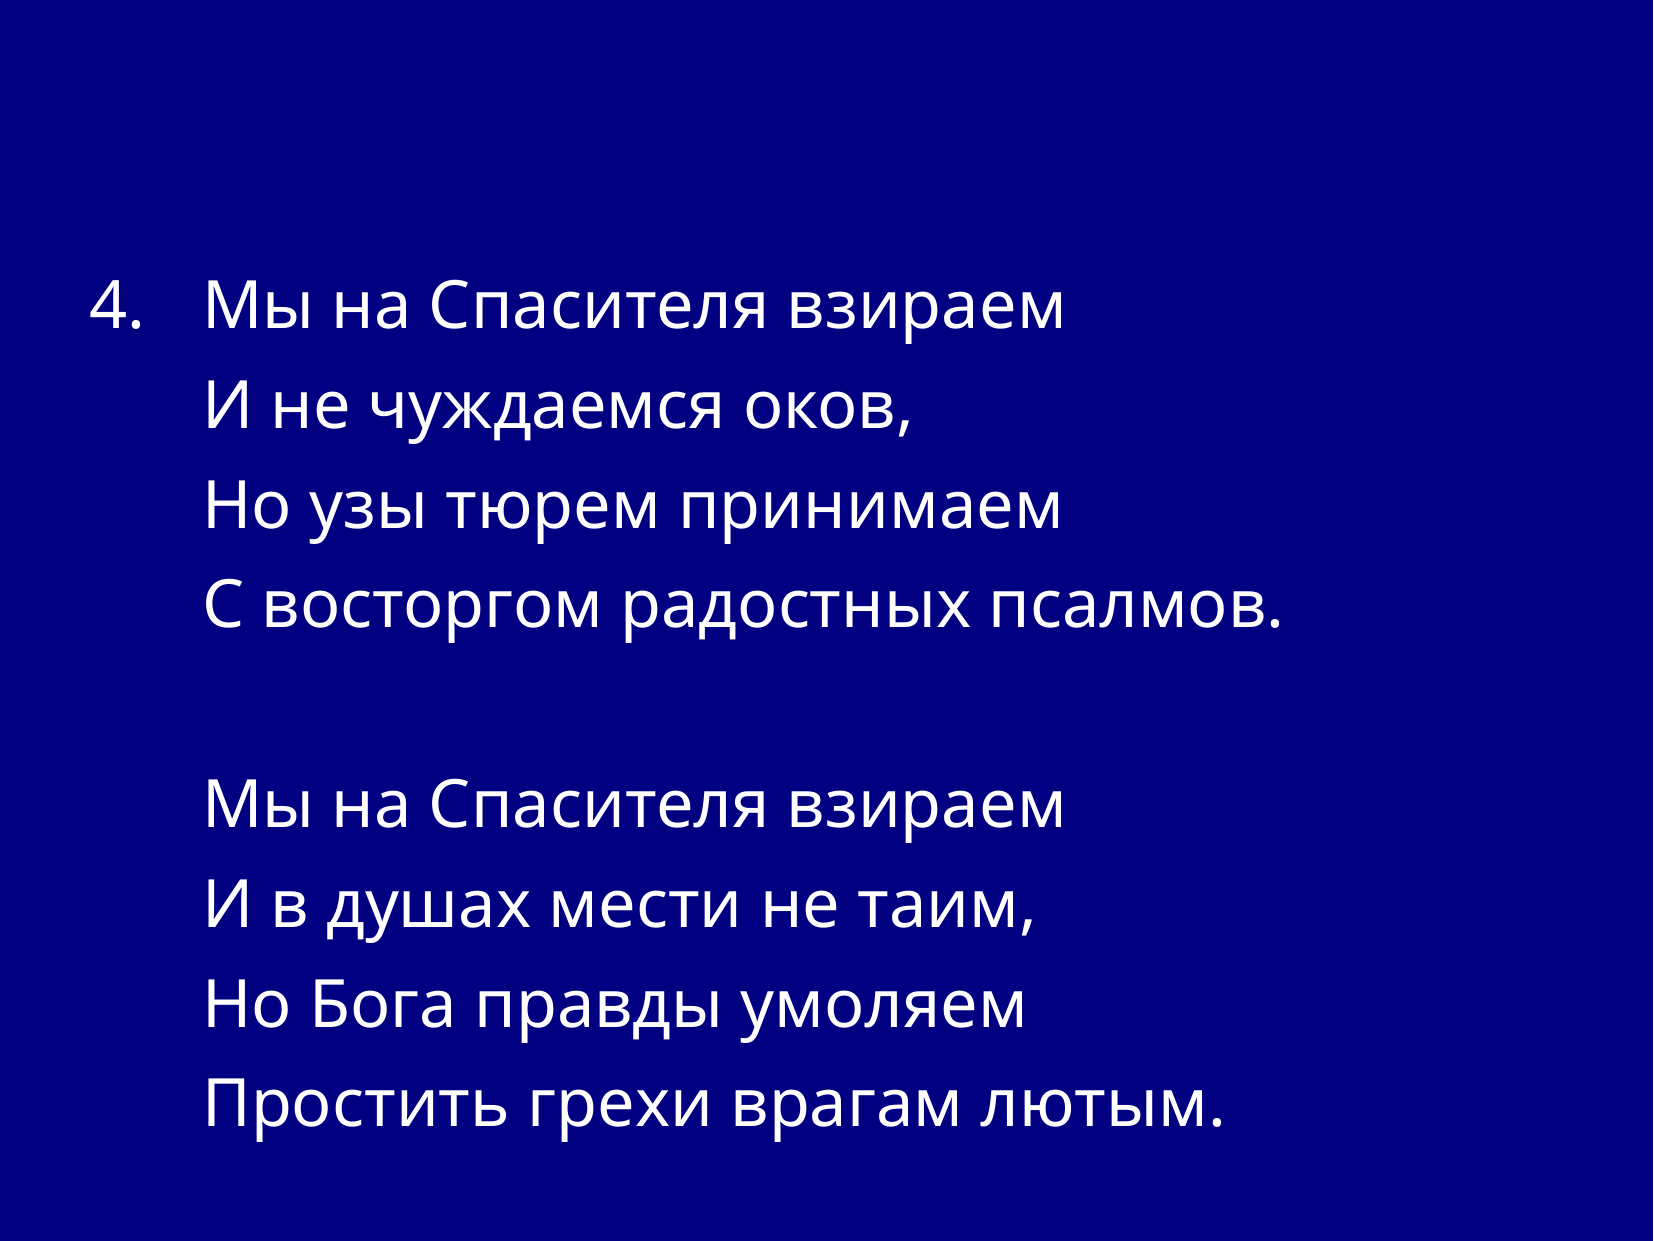

4.	Мы на Спасителя взираем
	И не чуждаемся оков,
	Но узы тюрем принимаем
	С восторгом радостных псалмов.
	Мы на Спасителя взираем
	И в душах мести не таим,
	Но Бога правды умоляем
	Простить грехи врагам лютым.